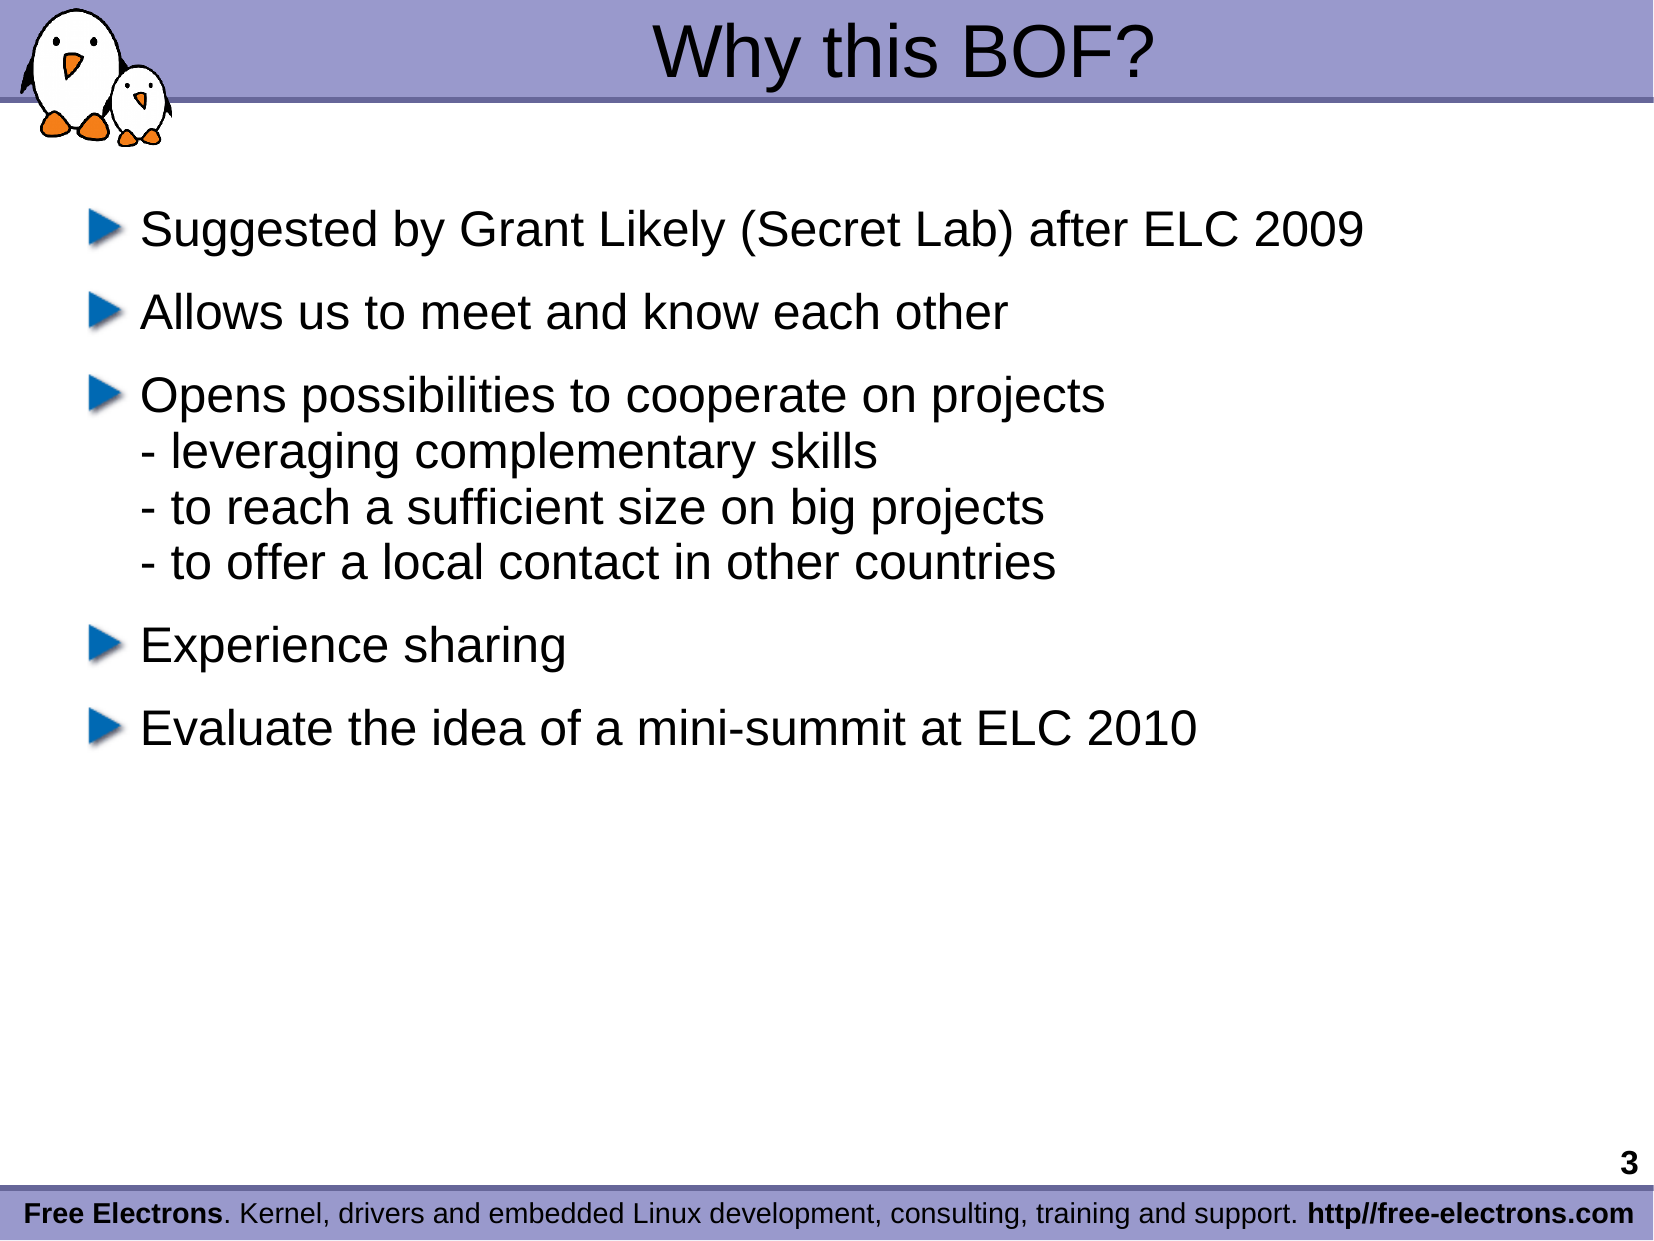

# Why this BOF?
Suggested by Grant Likely (Secret Lab) after ELC 2009
Allows us to meet and know each other
Opens possibilities to cooperate on projects
- leveraging complementary skills
- to reach a sufficient size on big projects
- to offer a local contact in other countries
Experience sharing
Evaluate the idea of a mini-summit at ELC 2010